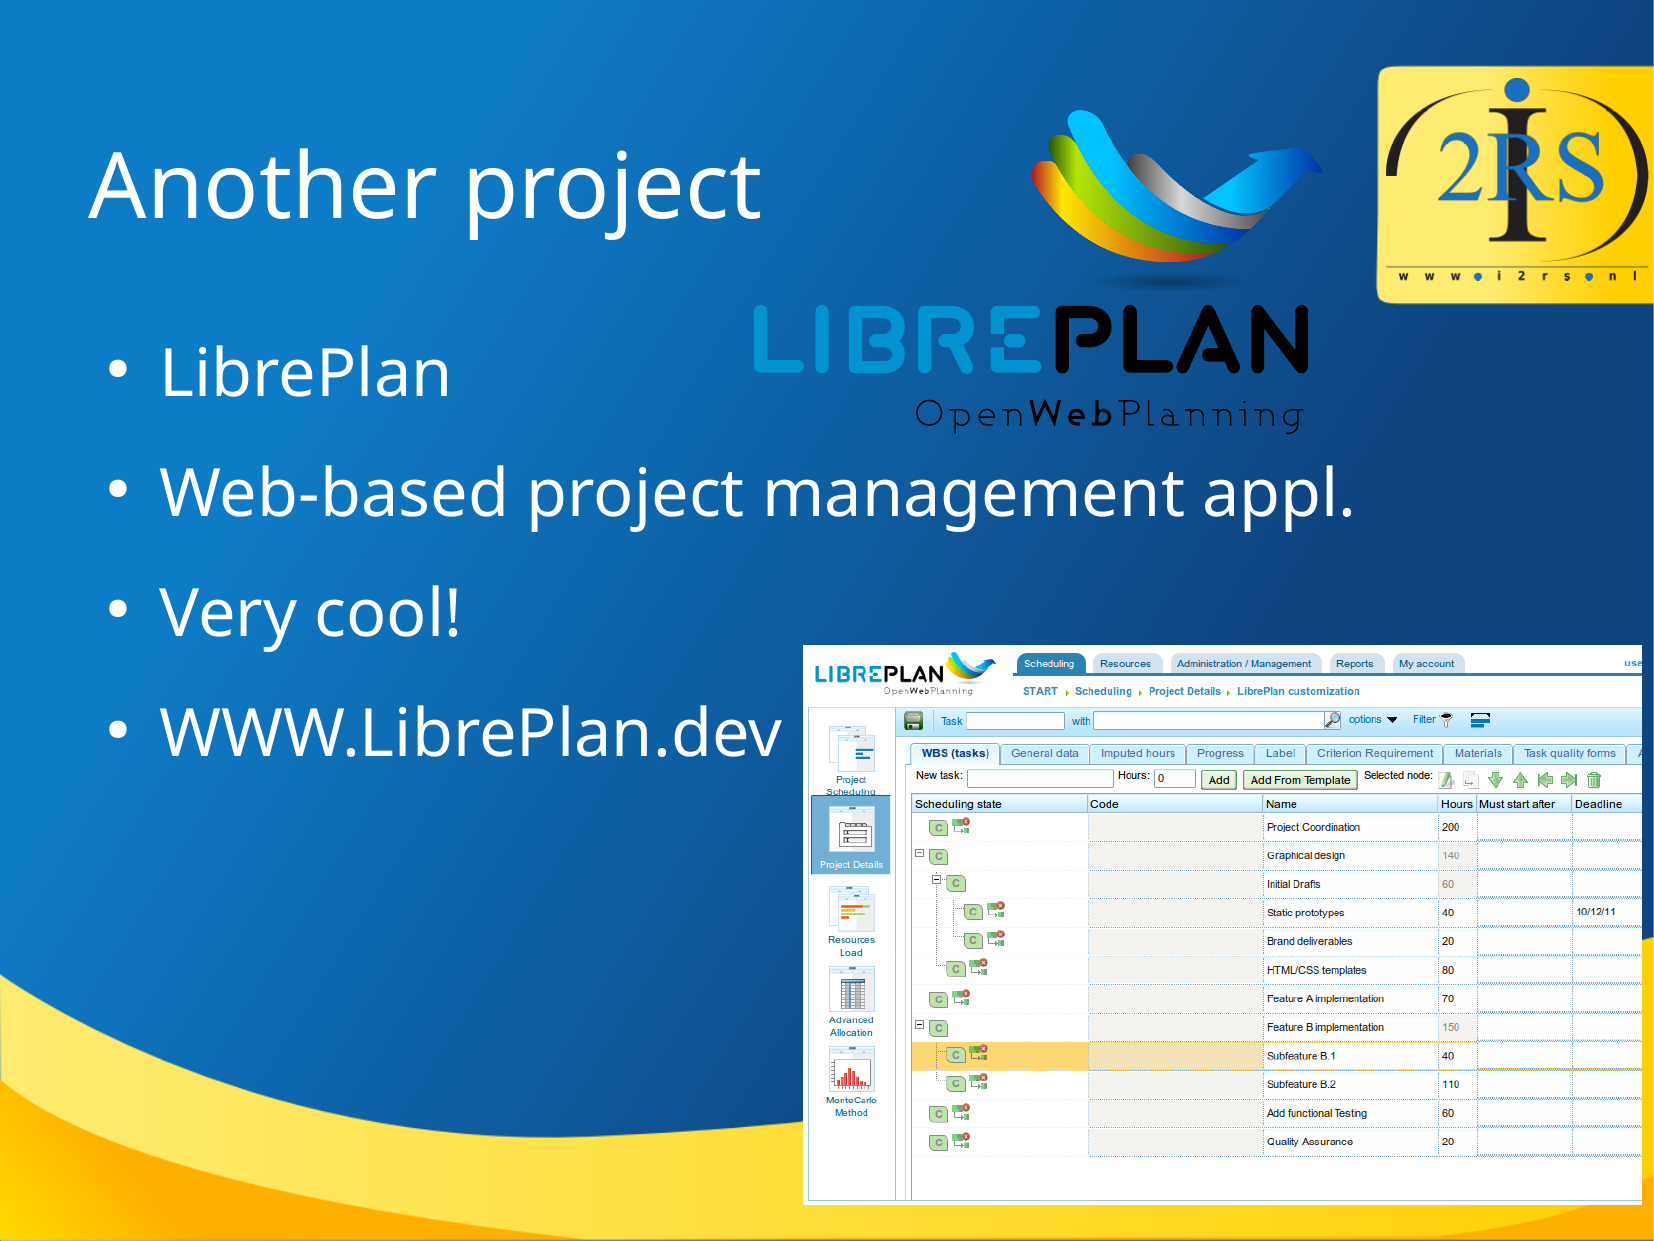

# Another project
LibrePlan
Web-based project management appl.
Very cool!
WWW.LibrePlan.dev